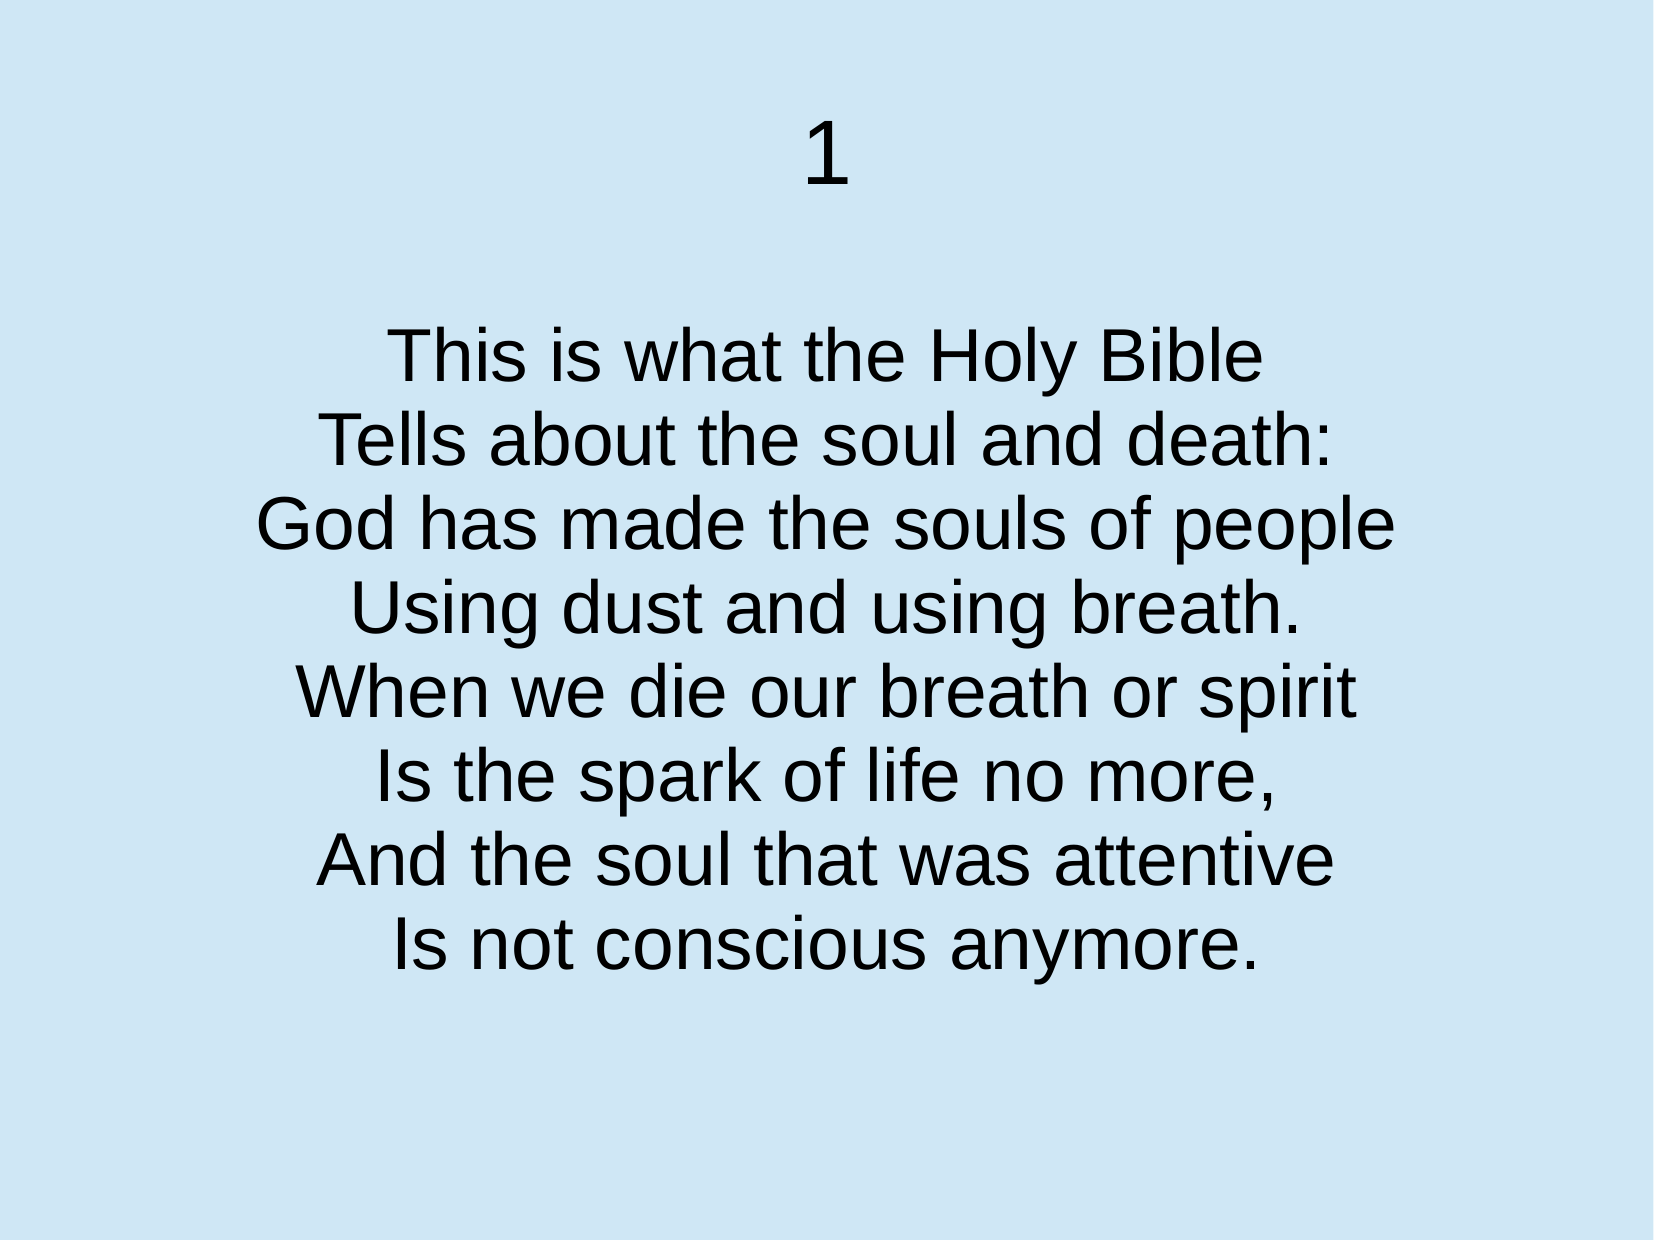

# 1
This is what the Holy Bible
Tells about the soul and death:
God has made the souls of people
Using dust and using breath.
When we die our breath or spirit
Is the spark of life no more,
And the soul that was attentive
Is not conscious anymore.